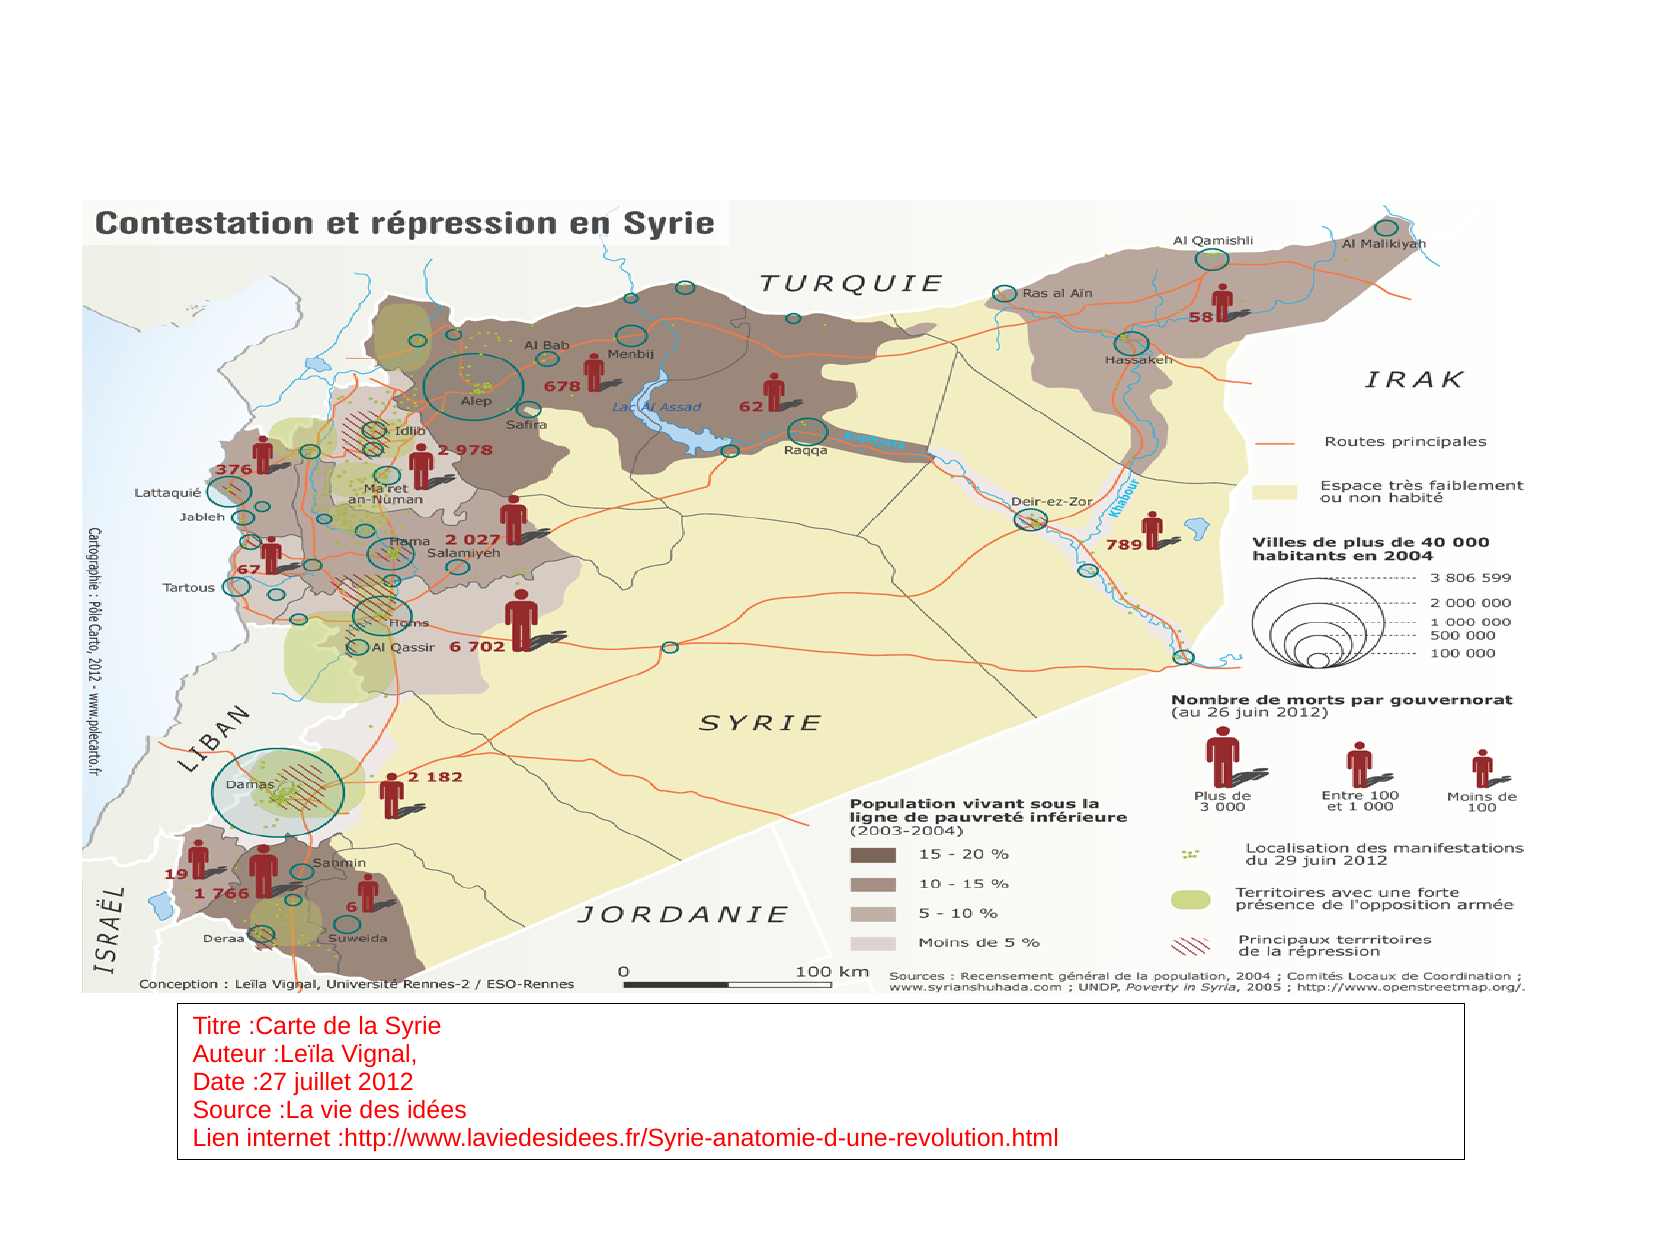

Titre :Carte de la Syrie
Auteur :Leïla Vignal,
Date :27 juillet 2012
Source :La vie des idées
Lien internet :http://www.laviedesidees.fr/Syrie-anatomie-d-une-revolution.html